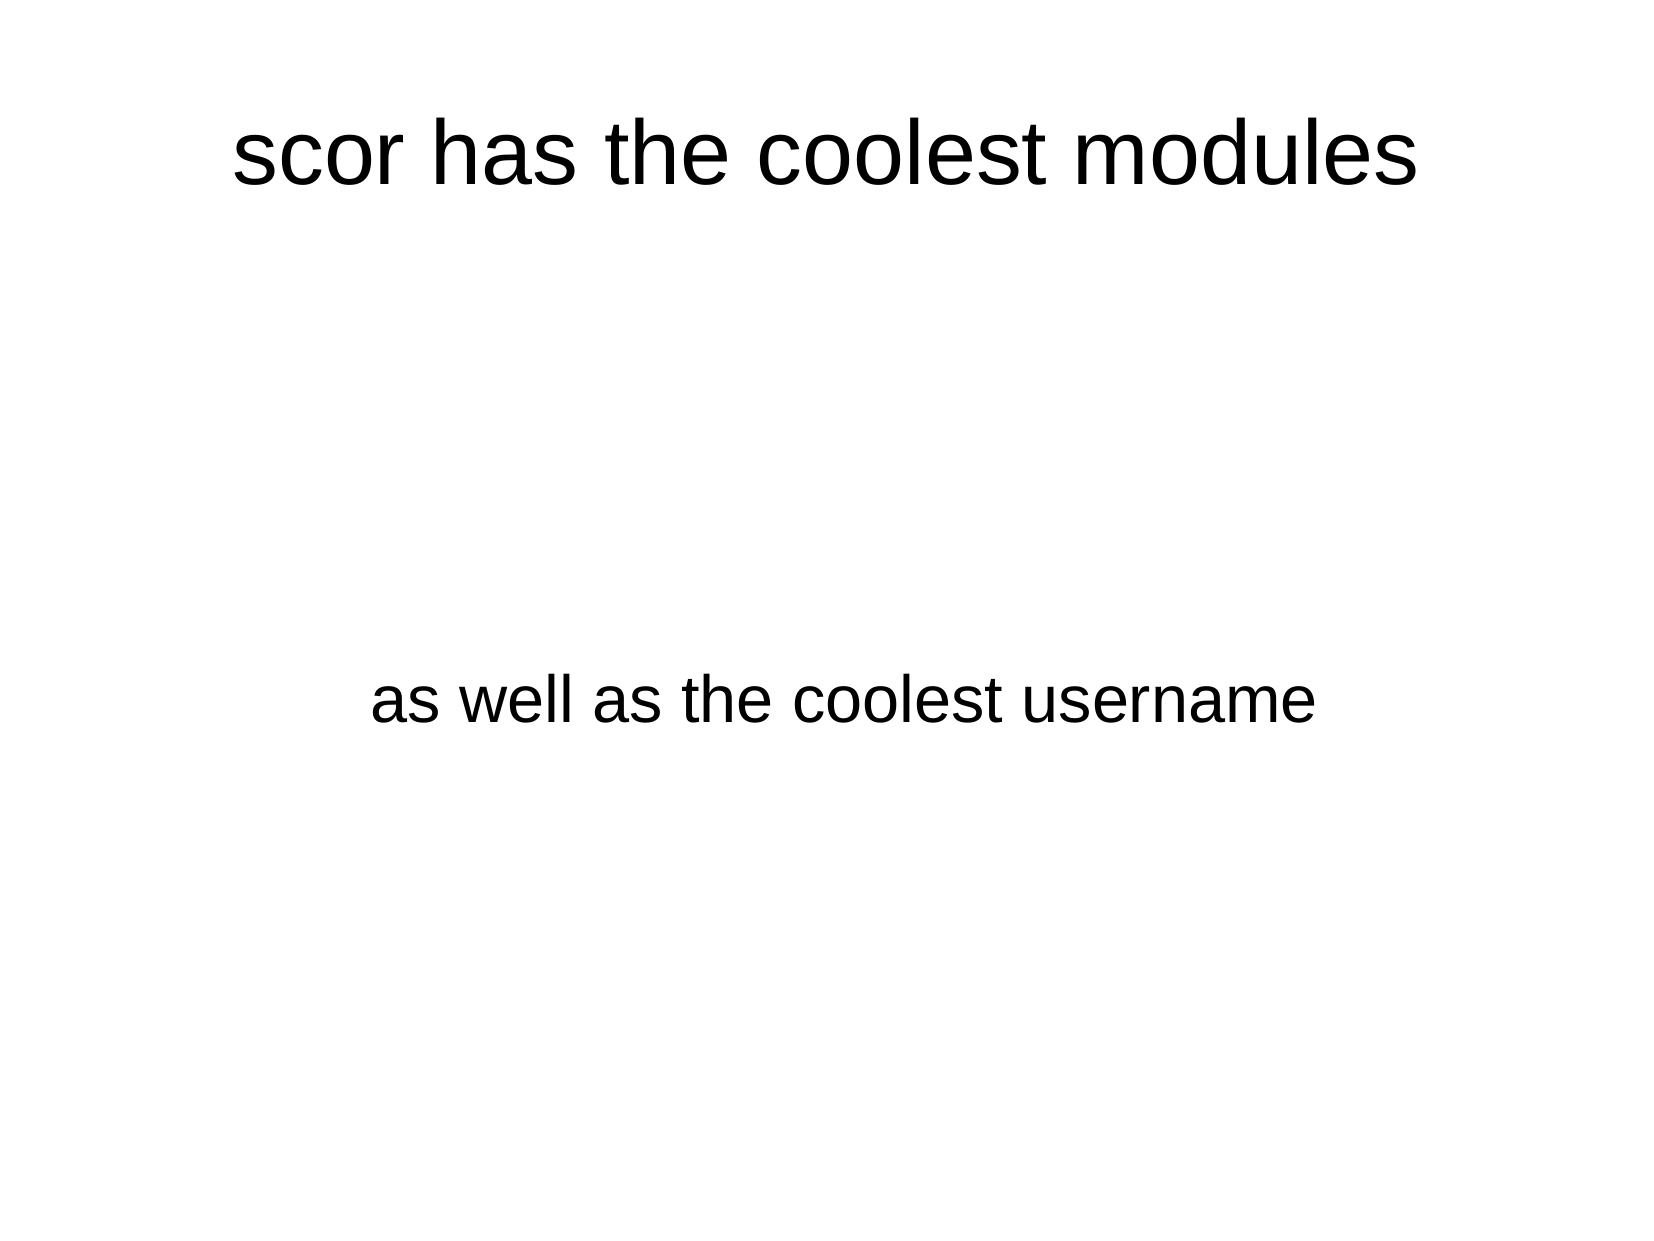

# scor has the coolest modules
as well as the coolest username